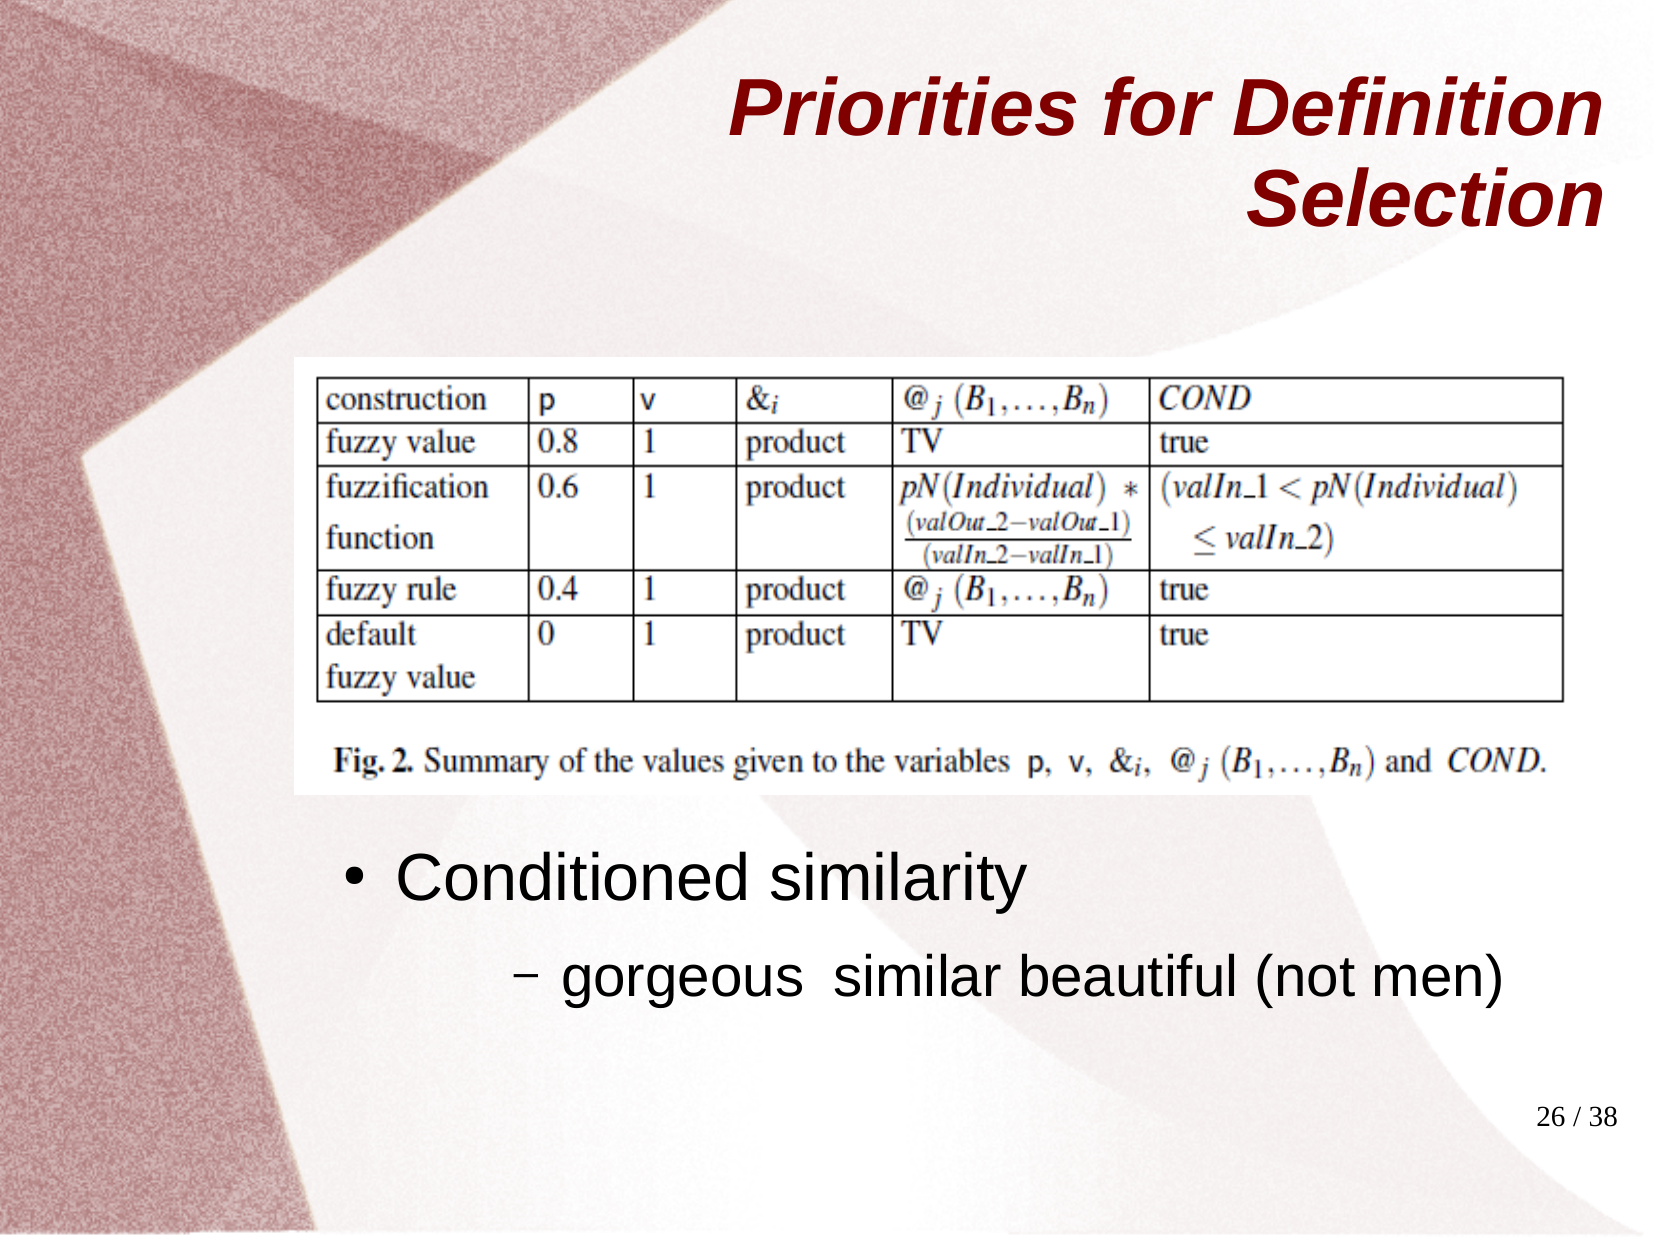

# Priorities for Definition Selection
Conditioned similarity
gorgeous 	similar beautiful (not men)
26